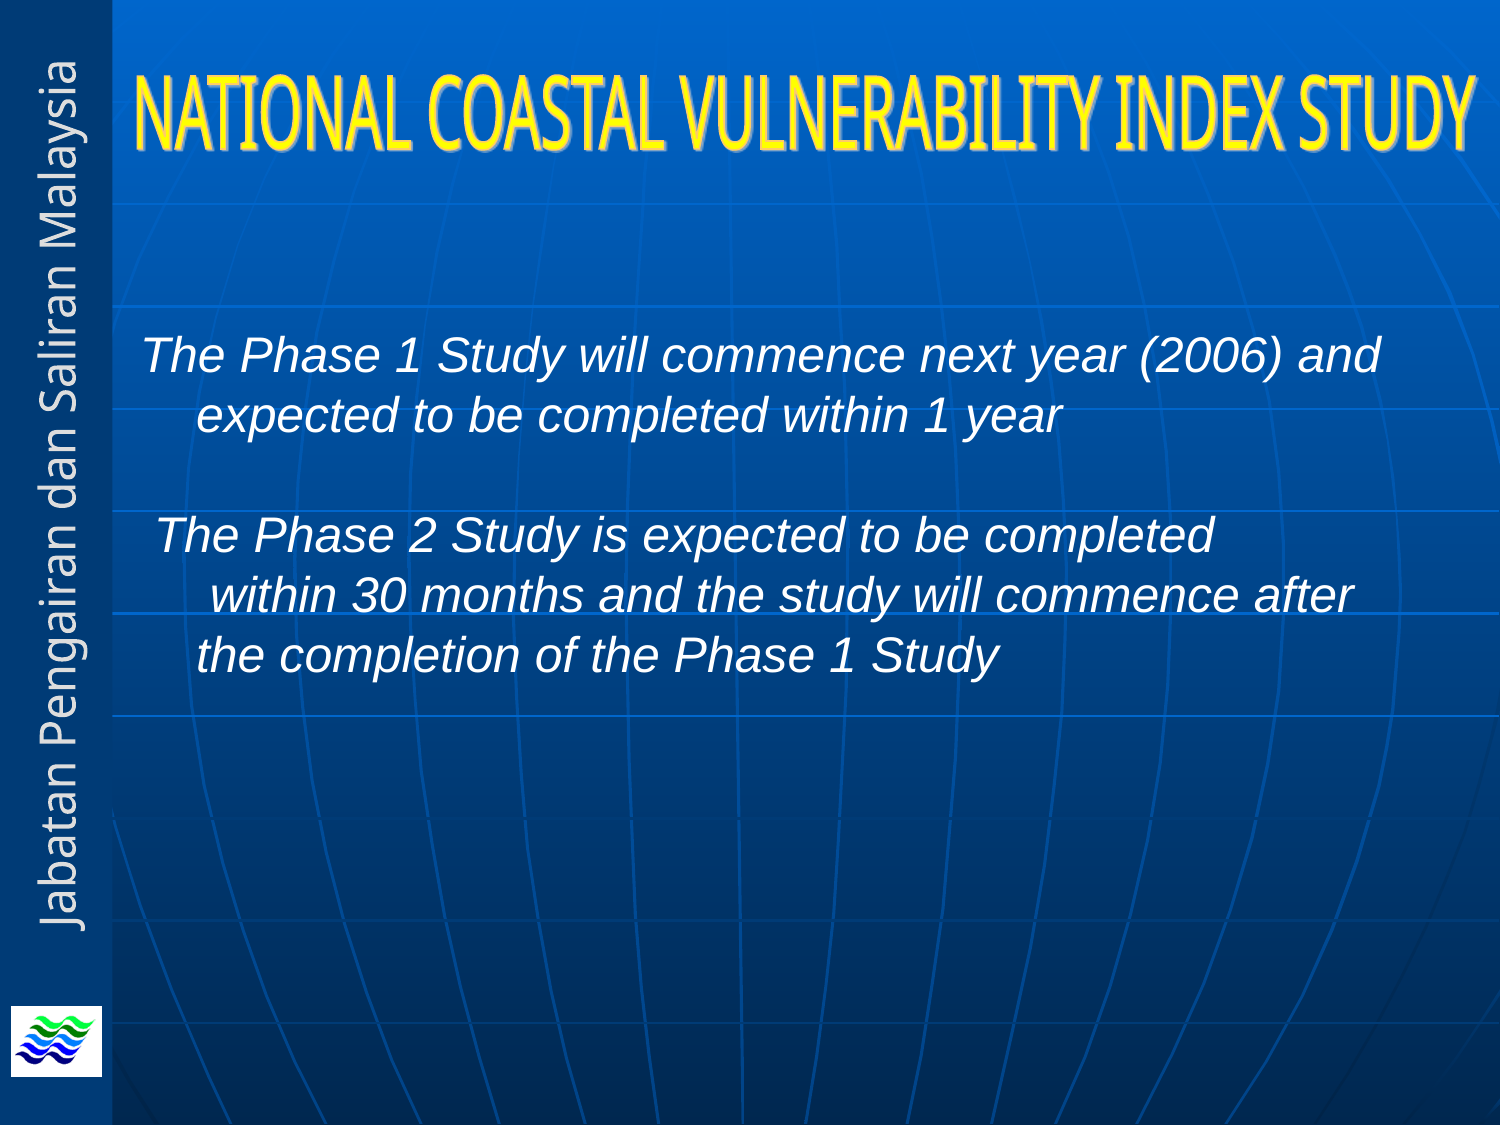

NATIONAL COASTAL VULNERABILITY INDEX STUDY
The Phase 1 Study will commence next year (2006) and expected to be completed within 1 year
 The Phase 2 Study is expected to be completed
 within 30 months and the study will commence after the completion of the Phase 1 Study
Jabatan Pengairan dan Saliran Malaysia